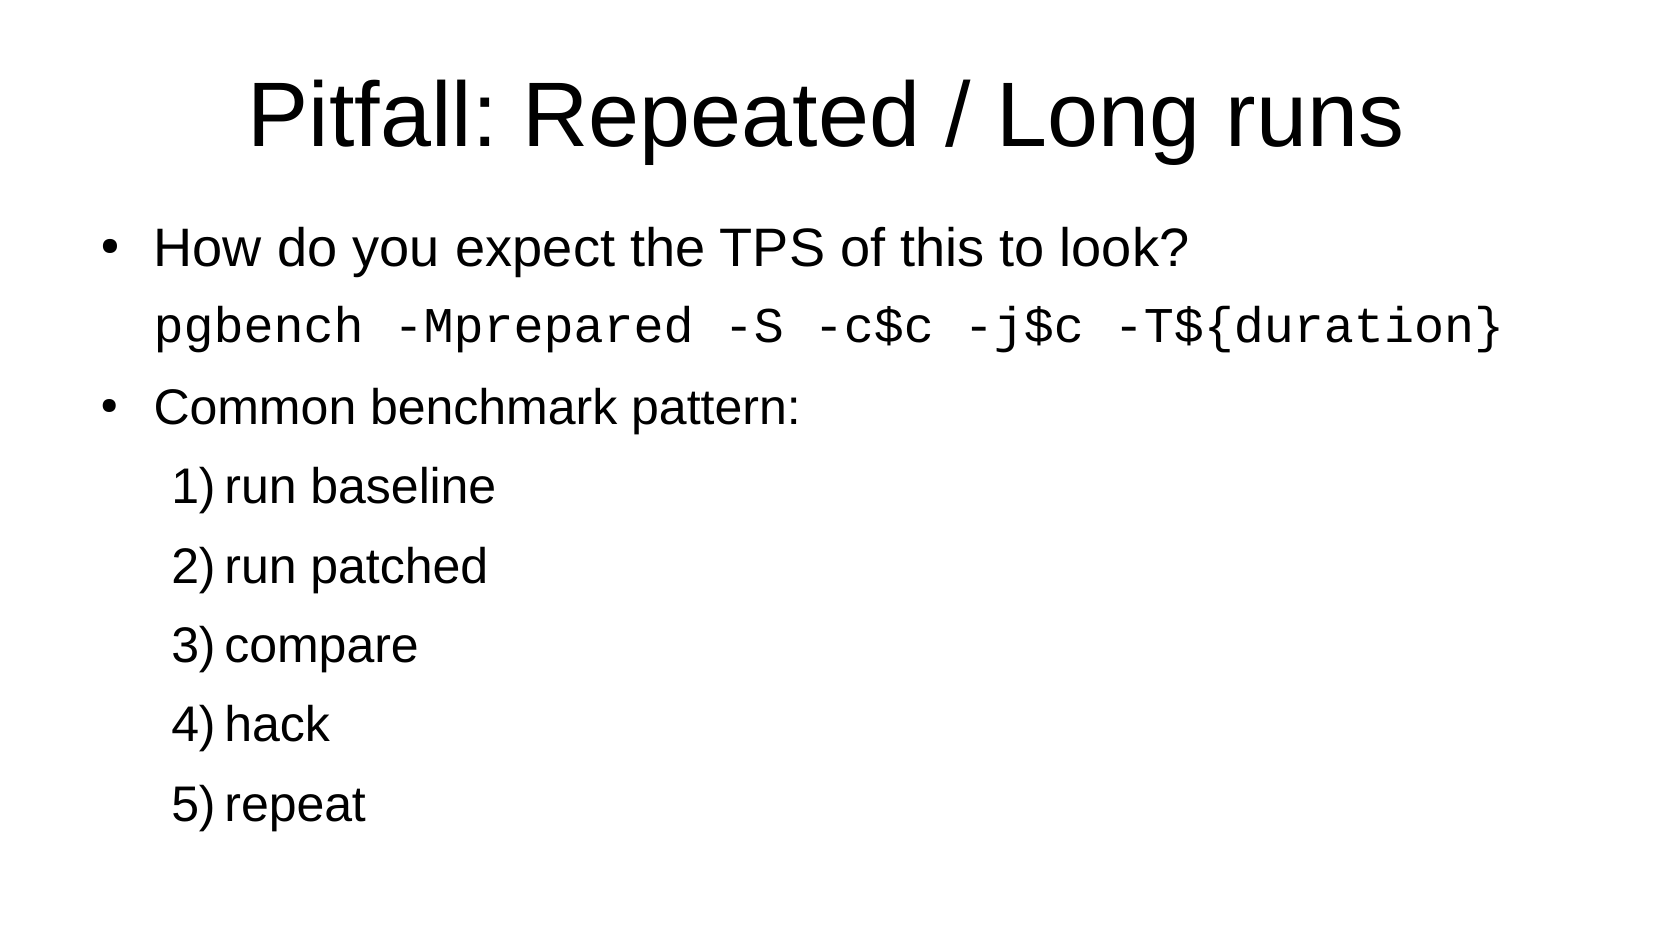

# Pitfall: Repeated / Long runs
How do you expect the TPS of this to look?
pgbench -Mprepared -S -c$c -j$c -T${duration}
Common benchmark pattern:
run baseline
run patched
compare
hack
repeat